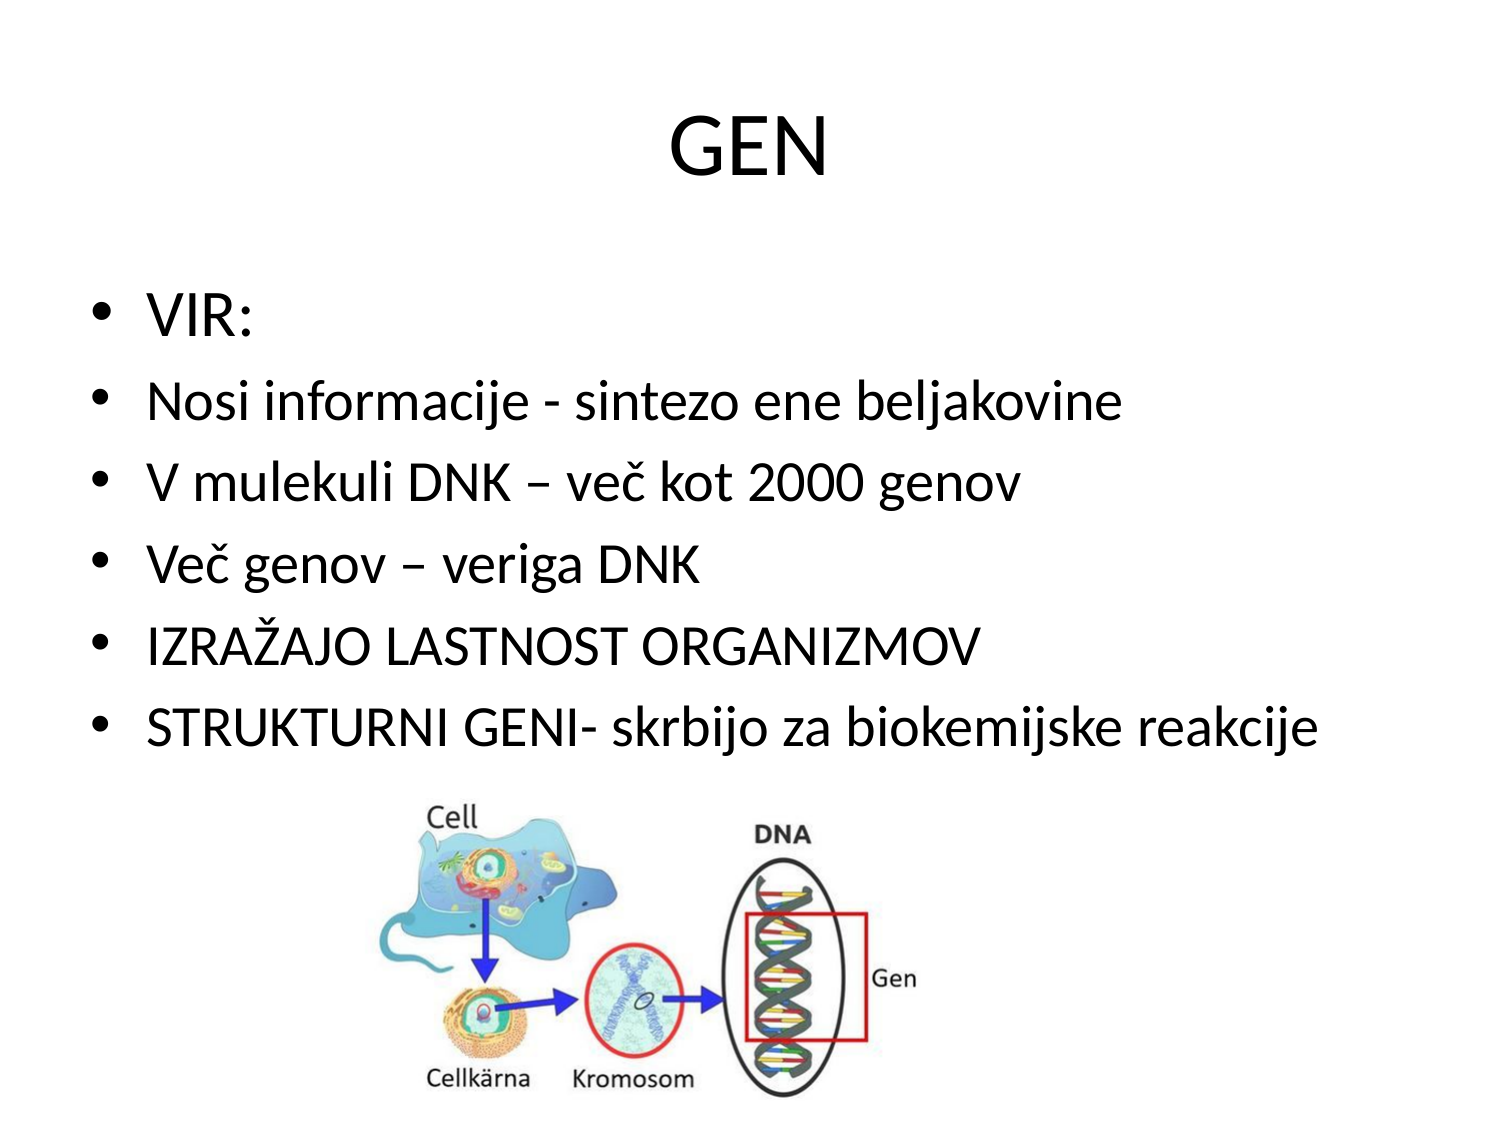

# GEN
VIR:
Nosi informacije - sintezo ene beljakovine
V mulekuli DNK – več kot 2000 genov
Več genov – veriga DNK
IZRAŽAJO LASTNOST ORGANIZMOV
STRUKTURNI GENI- skrbijo za biokemijske reakcije